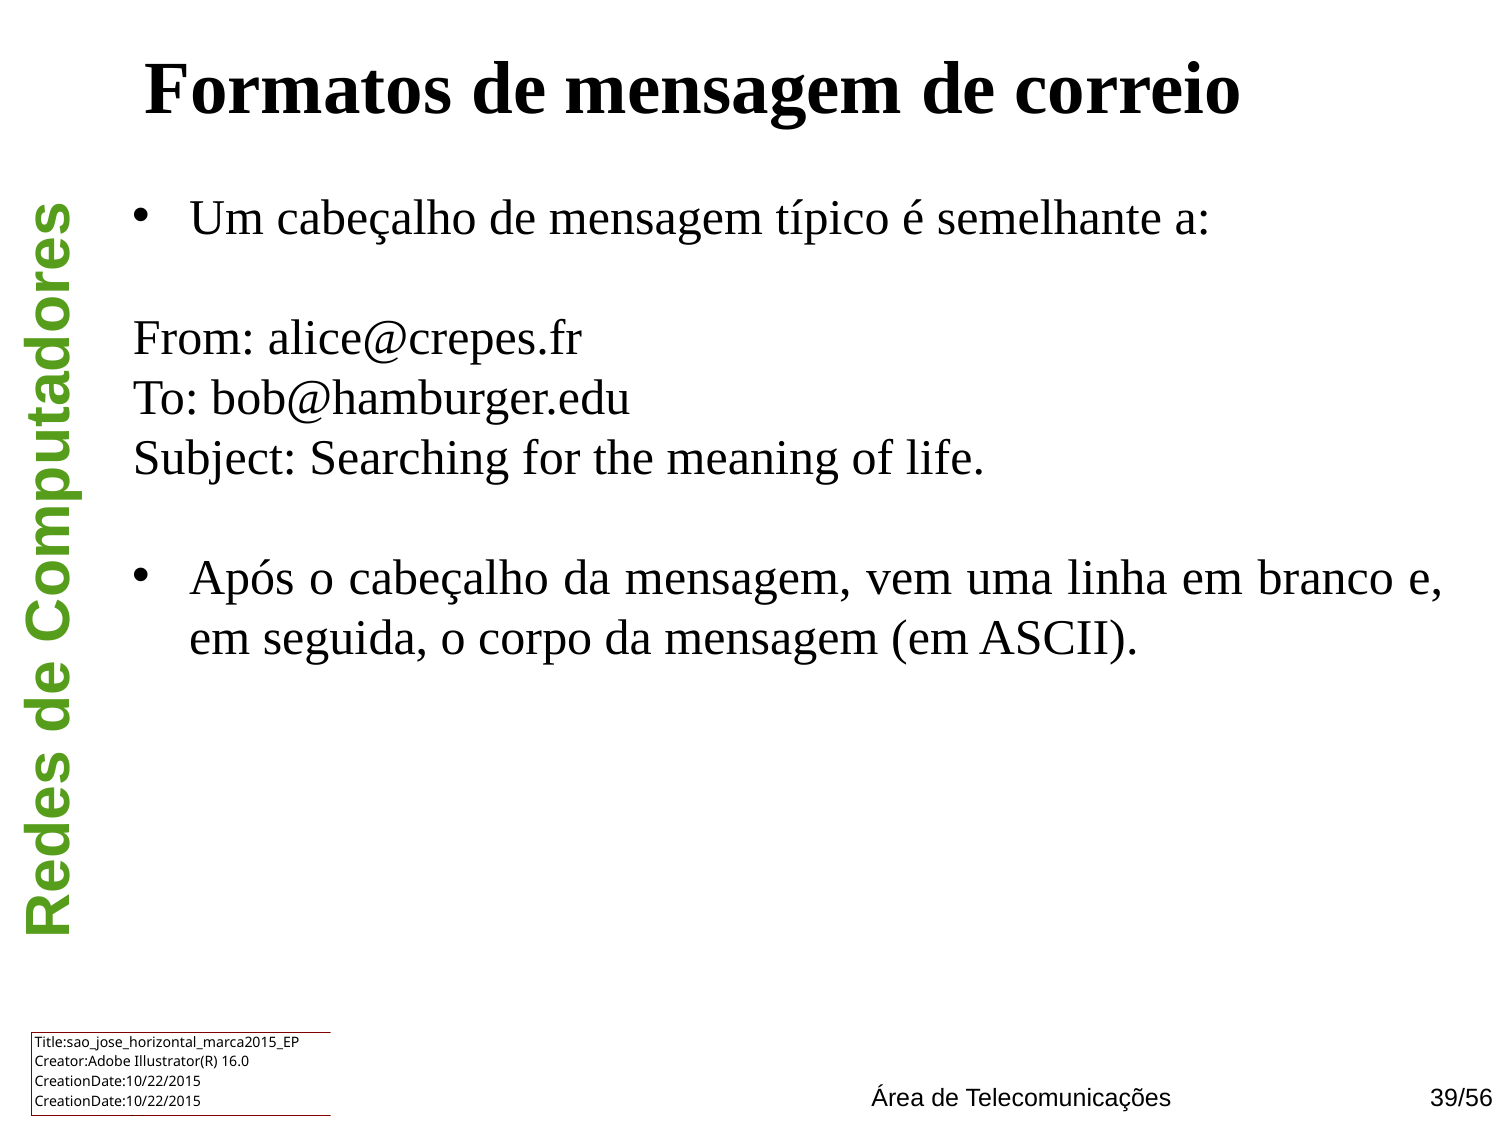

Formatos de mensagem de correio
Um cabeçalho de mensagem típico é semelhante a:
From: alice@crepes.fr
To: bob@hamburger.edu
Subject: Searching for the meaning of life.
Após o cabeçalho da mensagem, vem uma linha em branco e, em seguida, o corpo da mensagem (em ASCII).